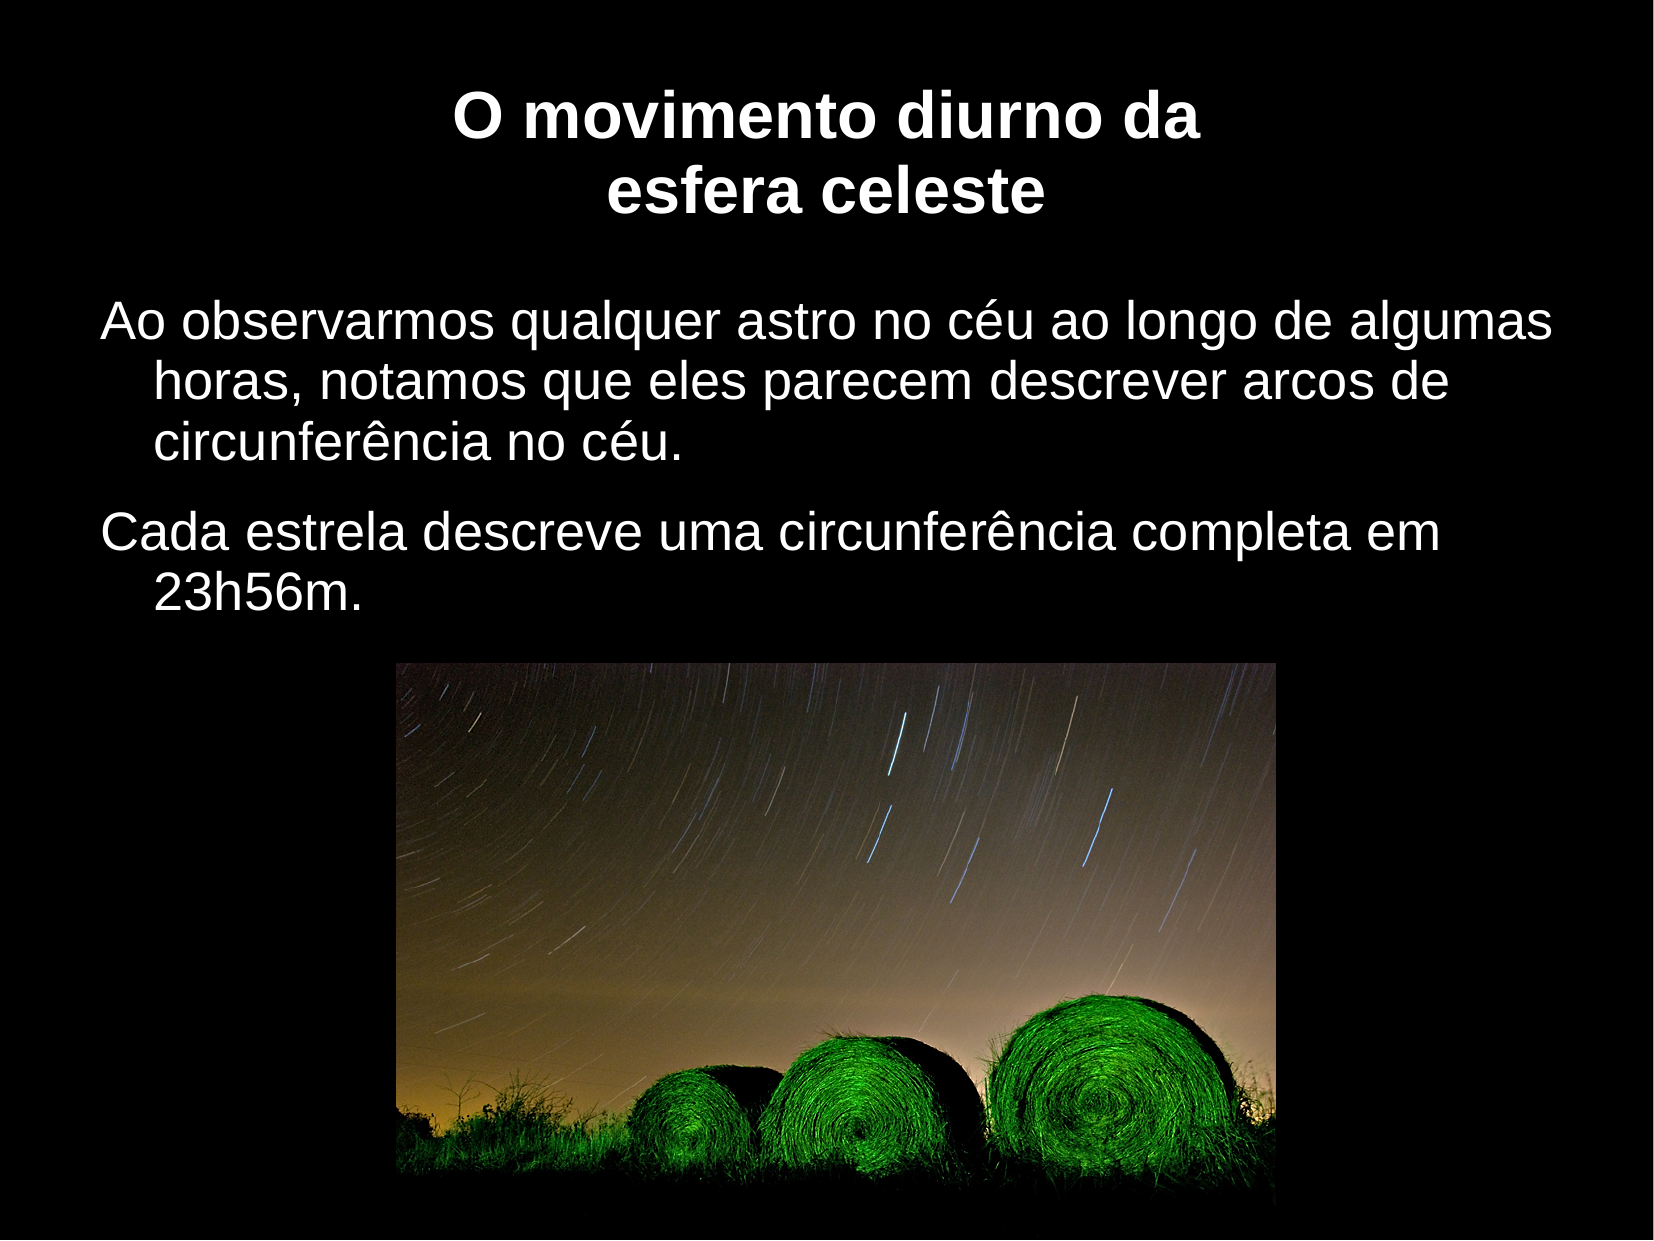

# O movimento diurno da esfera celeste
Ao observarmos qualquer astro no céu ao longo de algumas horas, notamos que eles parecem descrever arcos de circunferência no céu.
Cada estrela descreve uma circunferência completa em 23h56m.